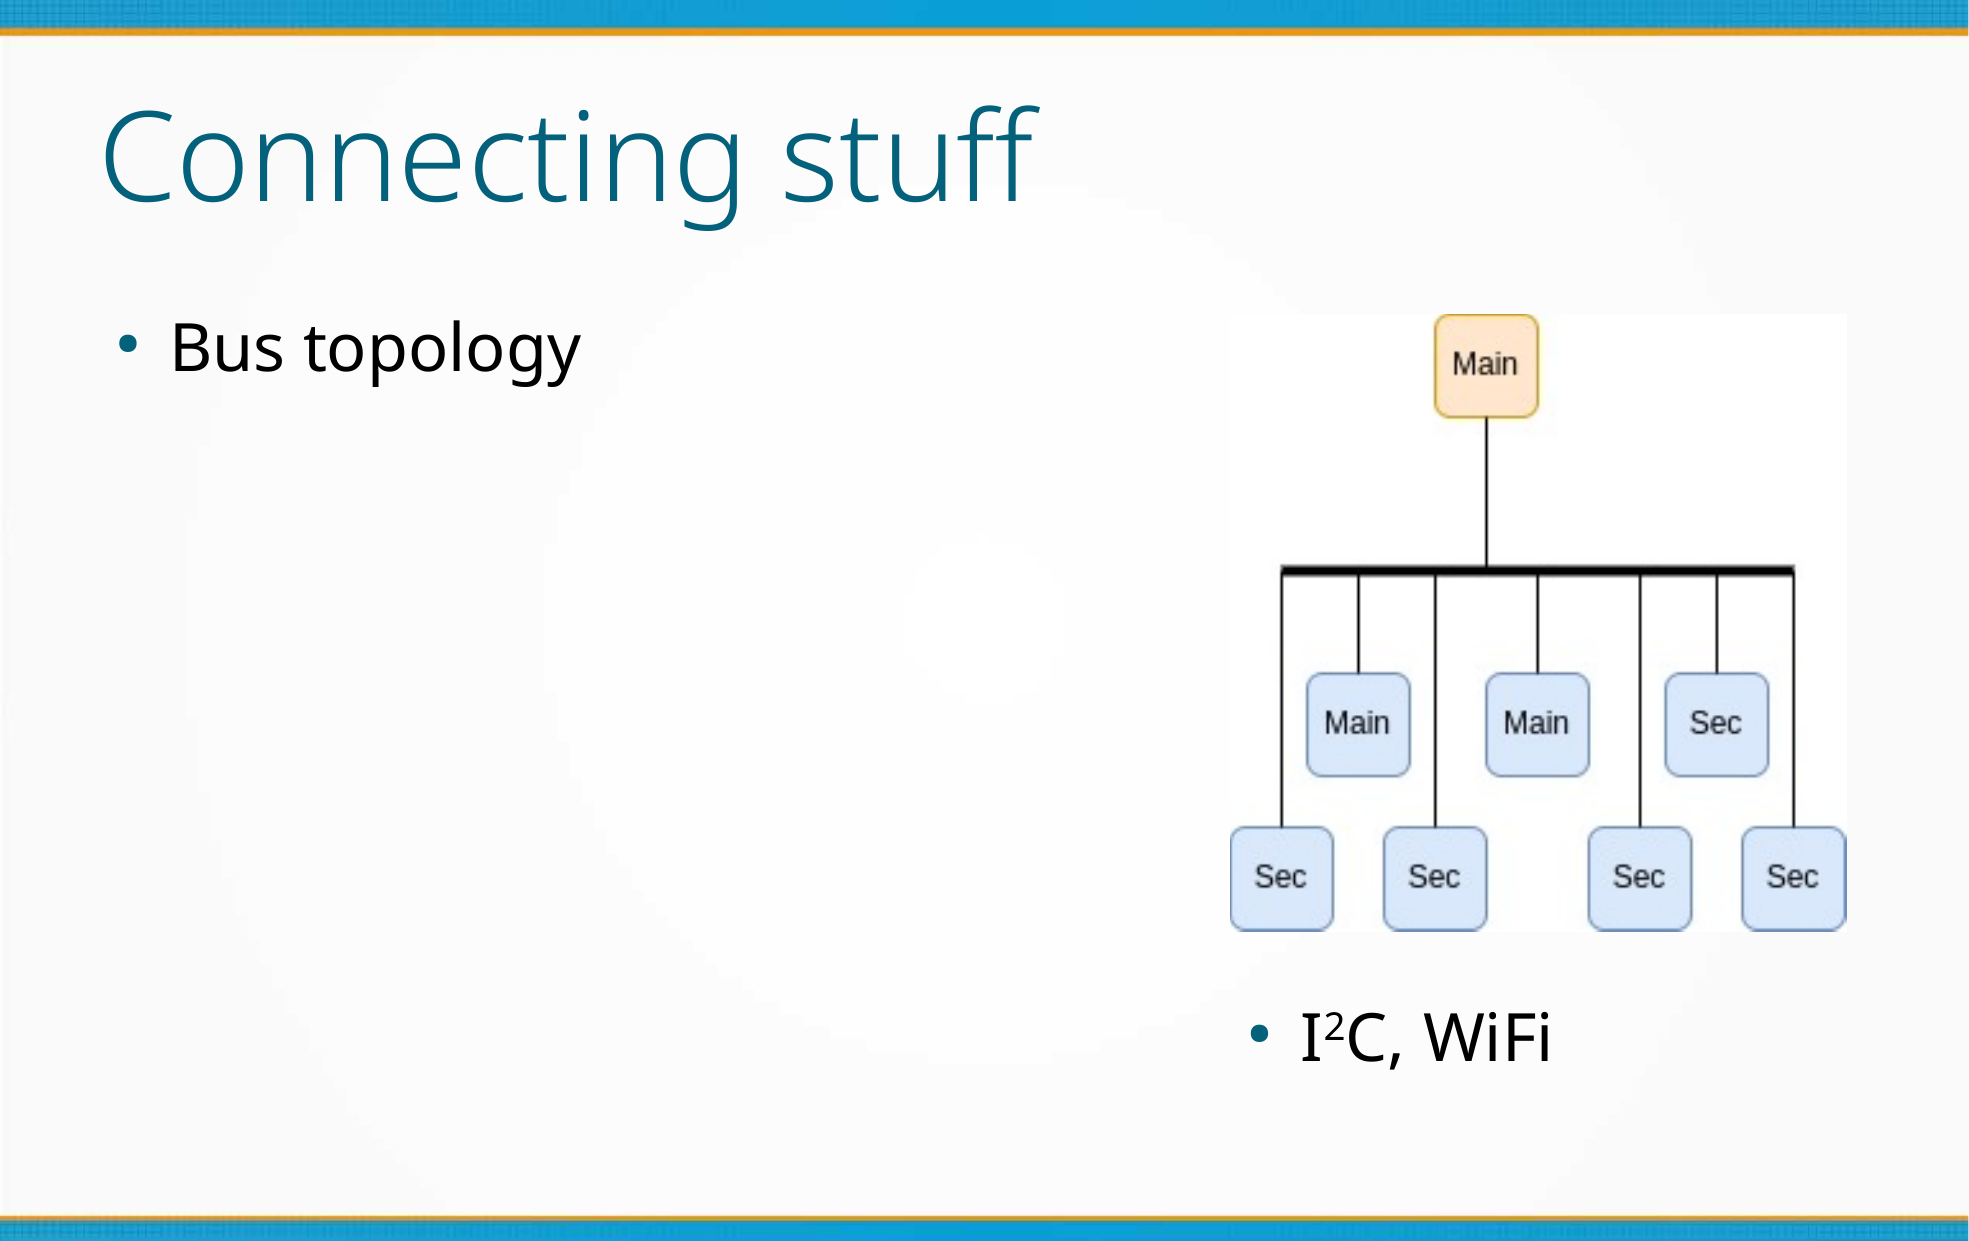

# Connecting stuff
Bus topology
I2C, WiFi